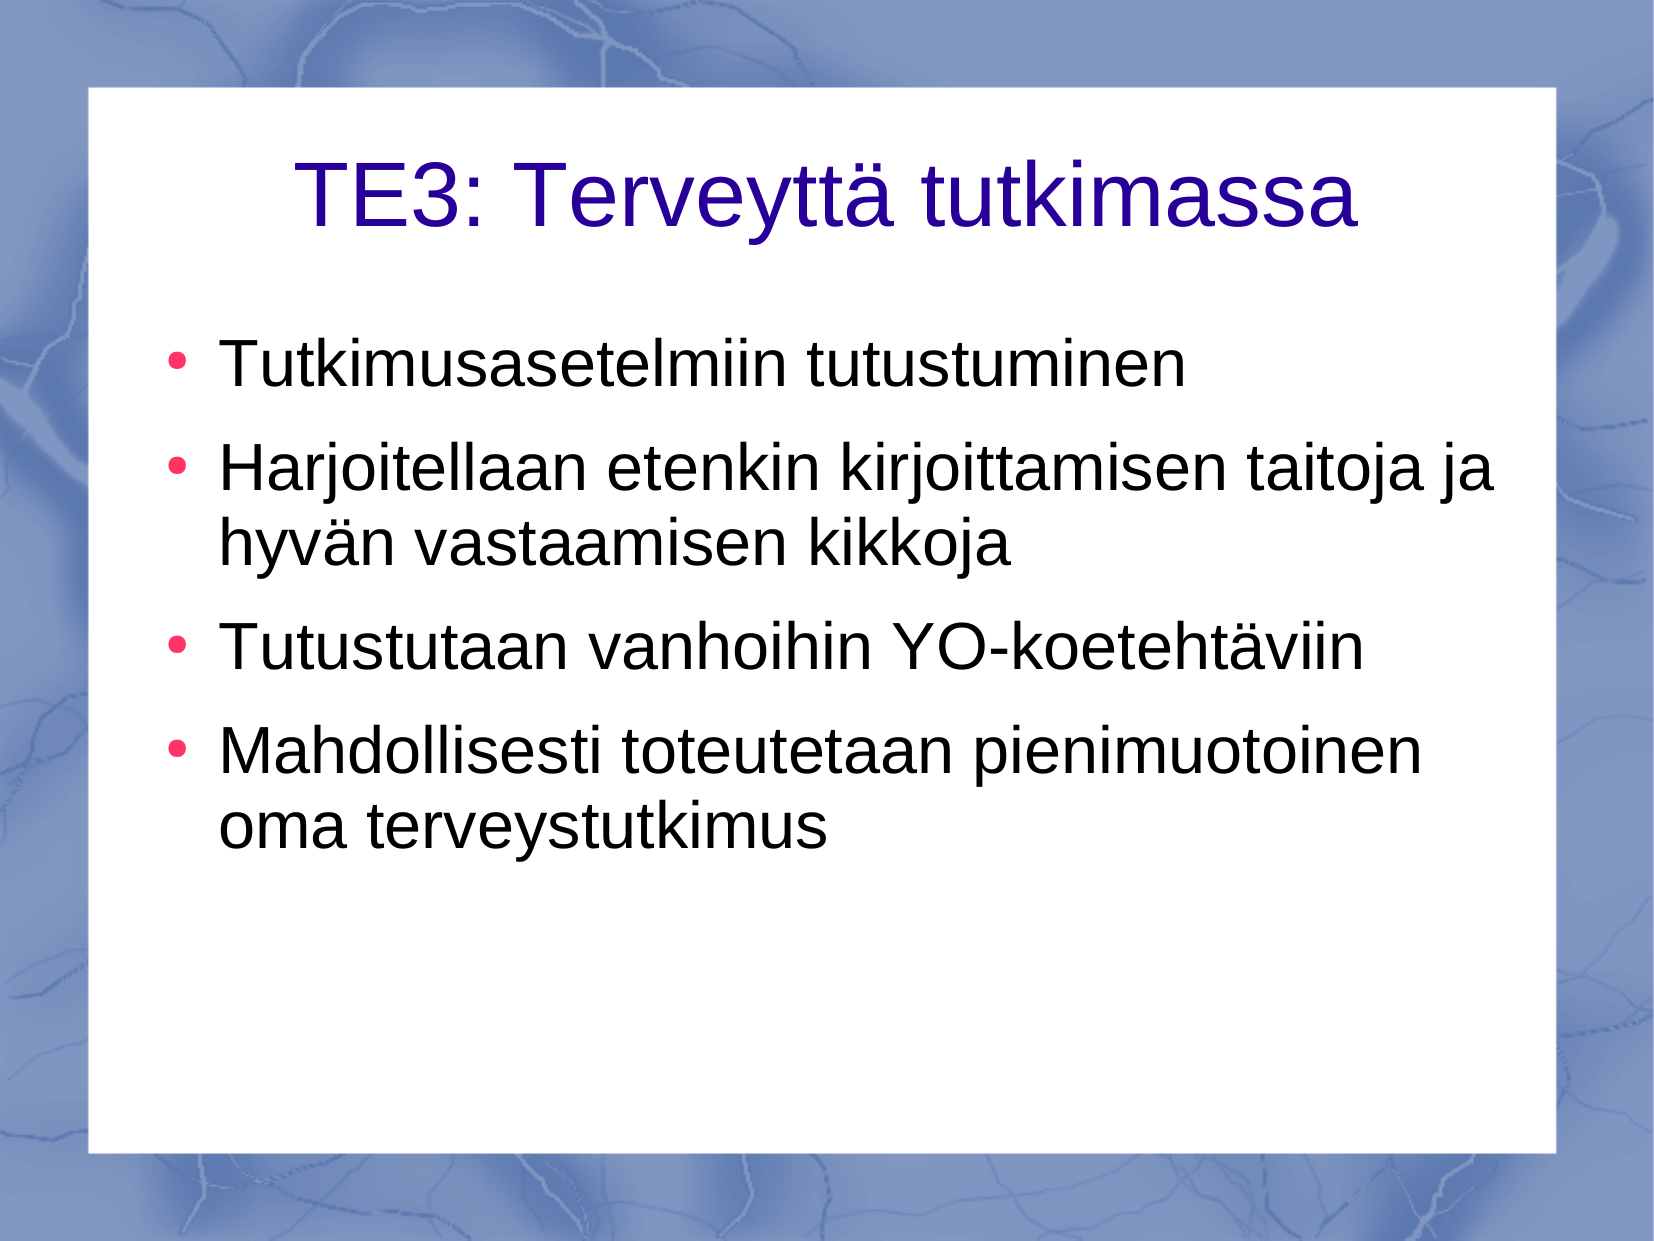

# TE3: Terveyttä tutkimassa
Tutkimusasetelmiin tutustuminen
Harjoitellaan etenkin kirjoittamisen taitoja ja hyvän vastaamisen kikkoja
Tutustutaan vanhoihin YO-koetehtäviin
Mahdollisesti toteutetaan pienimuotoinen oma terveystutkimus